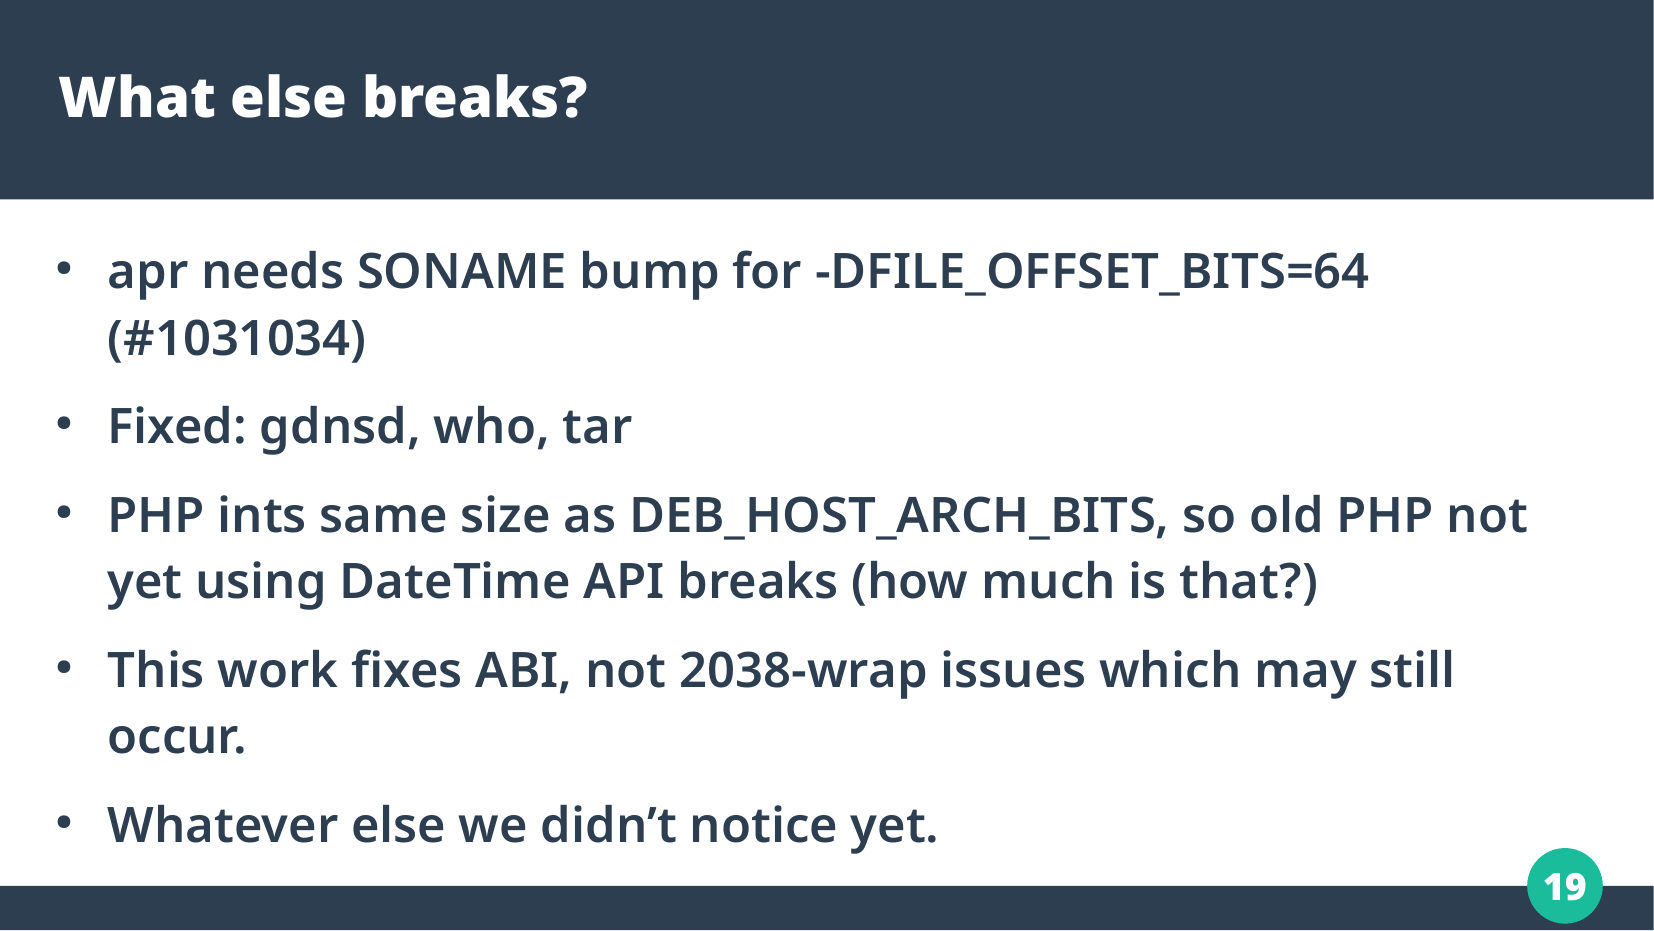

# What else breaks?
apr needs SONAME bump for -DFILE_OFFSET_BITS=64 (#1031034)
Fixed: gdnsd, who, tar
PHP ints same size as DEB_HOST_ARCH_BITS, so old PHP not yet using DateTime API breaks (how much is that?)
This work fixes ABI, not 2038-wrap issues which may still occur.
Whatever else we didn’t notice yet.